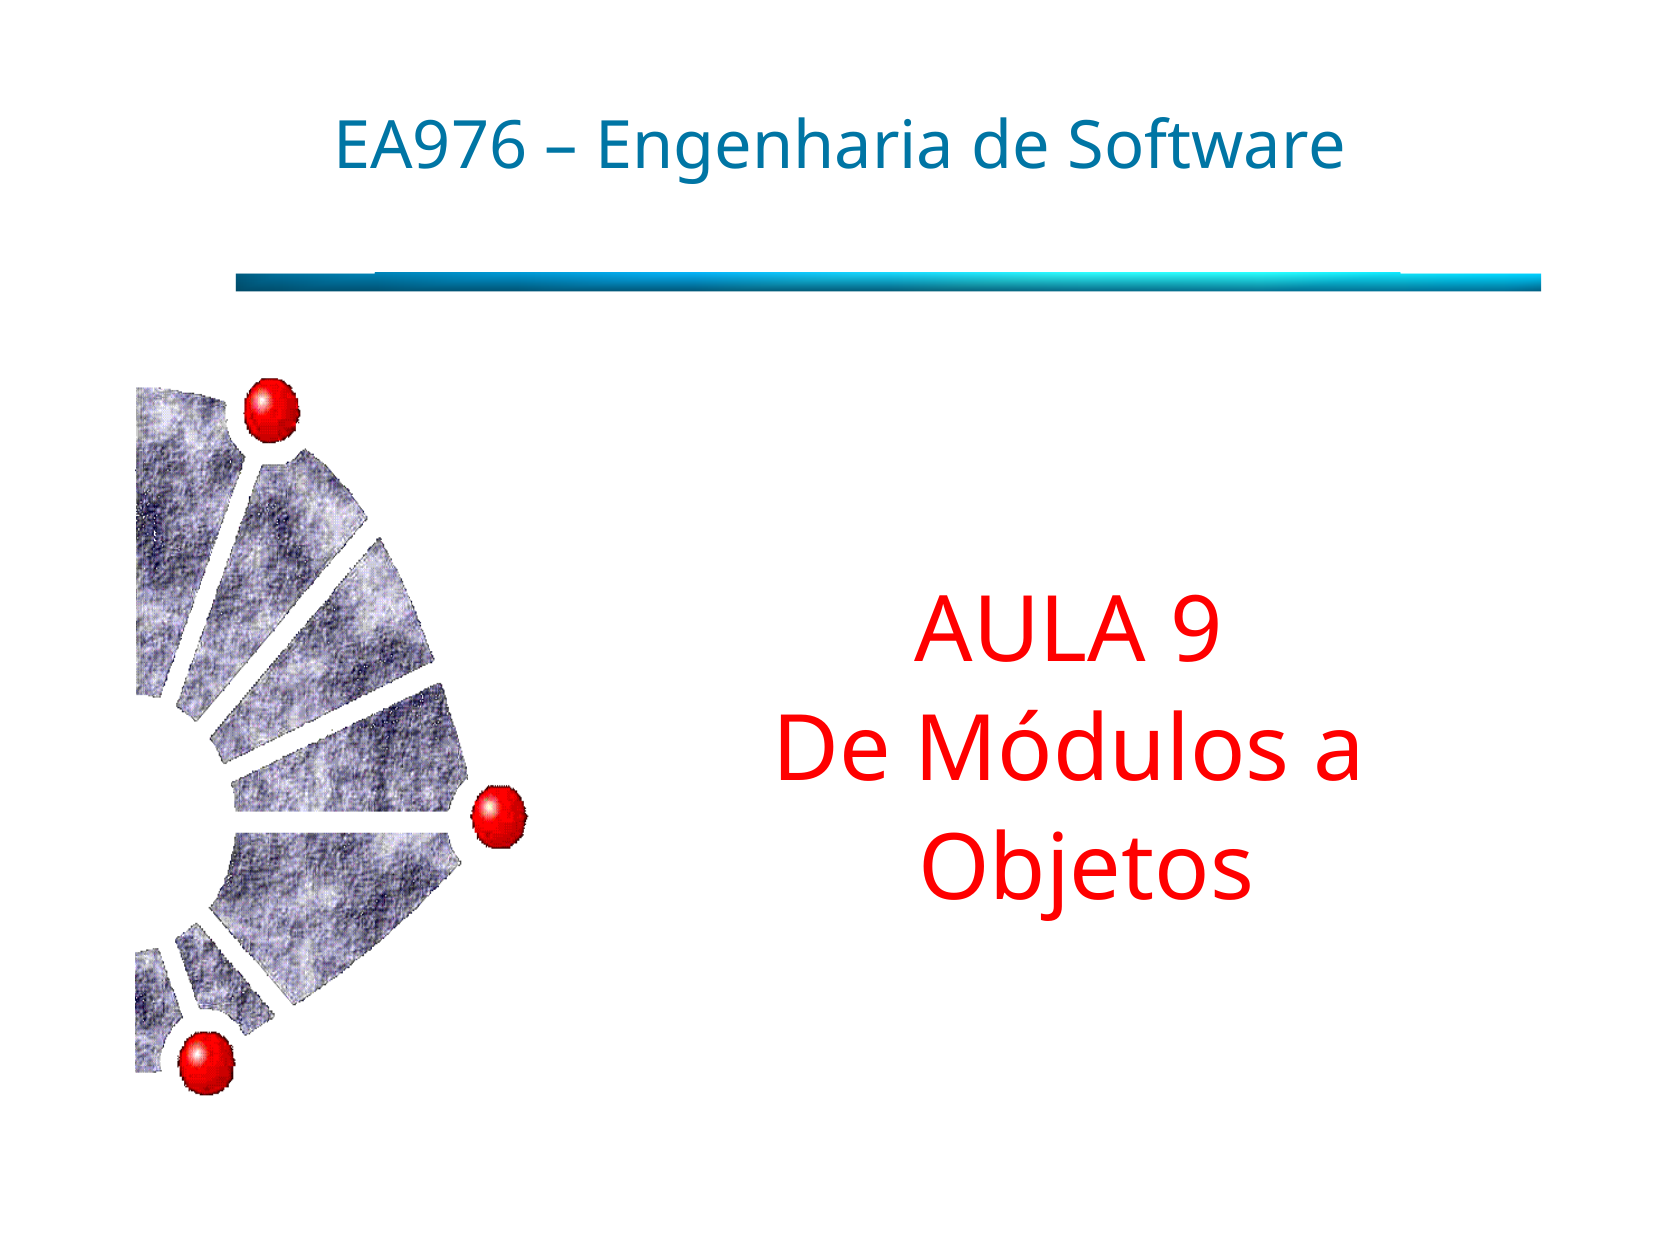

# EA976 – Engenharia de Software
AULA 9
De Módulos a Objetos